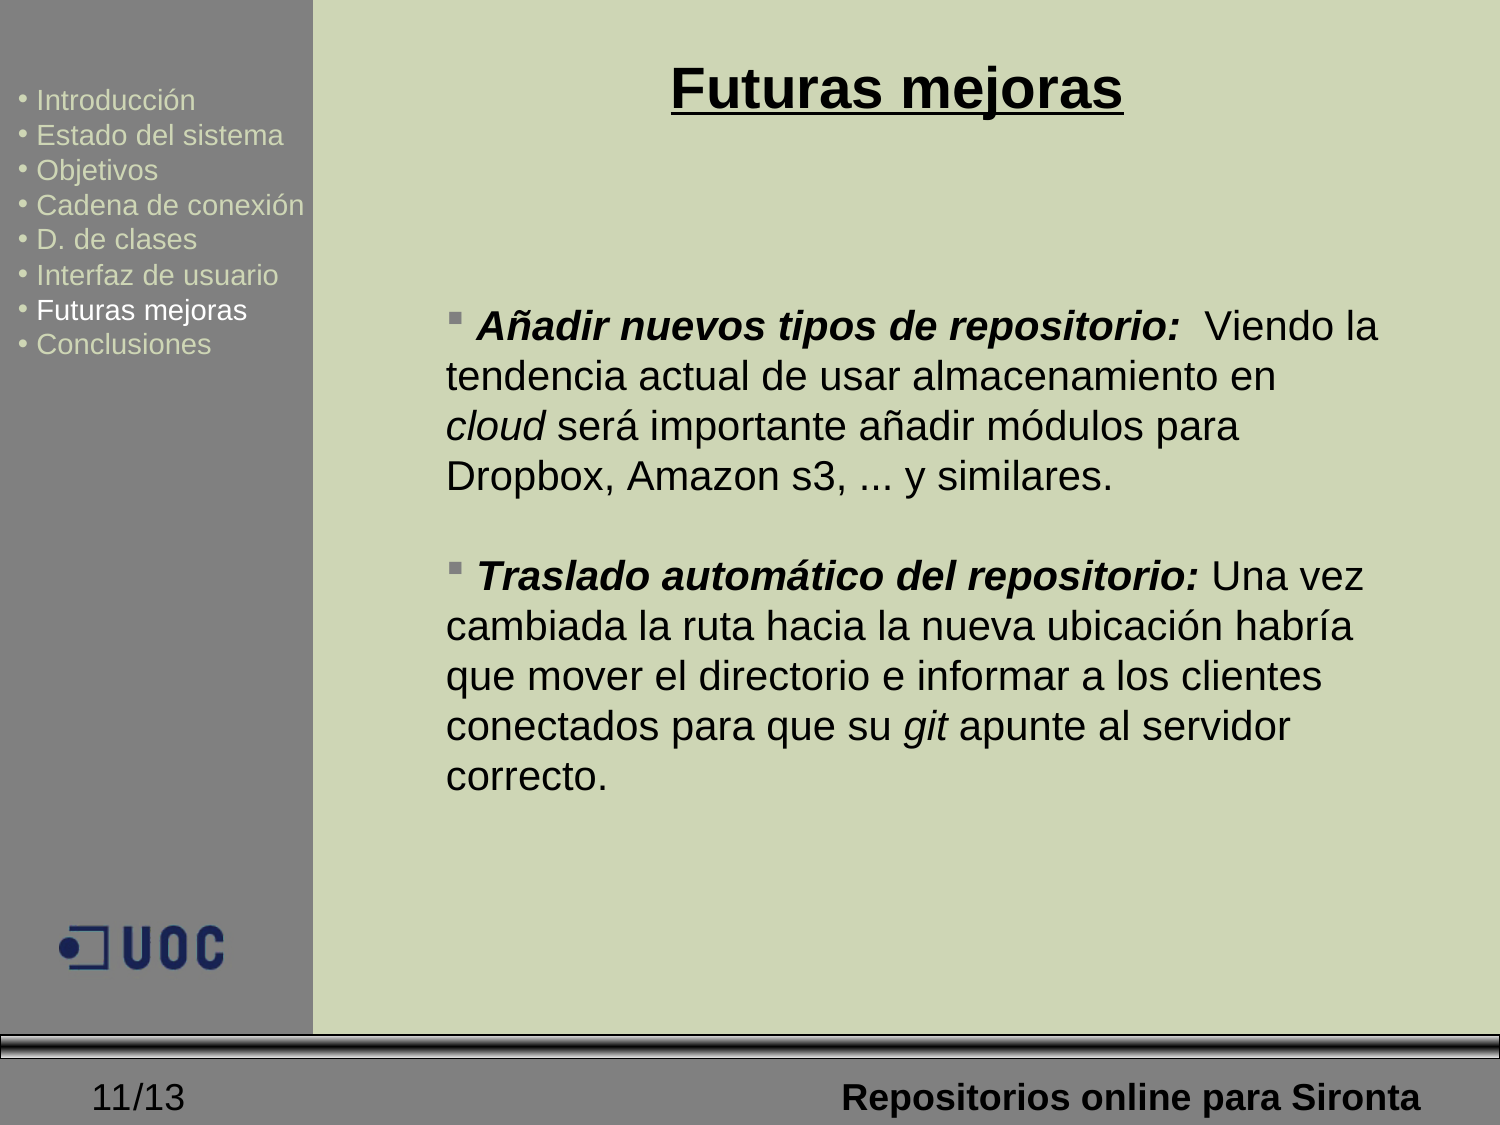

Futuras mejoras
 Introducción
 Estado del sistema
 Objetivos
 Cadena de conexión
 D. de clases
 Interfaz de usuario
 Futuras mejoras
 Conclusiones
 Añadir nuevos tipos de repositorio: Viendo la tendencia actual de usar almacenamiento en cloud será importante añadir módulos para Dropbox, Amazon s3, ... y similares.
 Traslado automático del repositorio: Una vez cambiada la ruta hacia la nueva ubicación habría que mover el directorio e informar a los clientes conectados para que su git apunte al servidor correcto.
Repositorios online para Sironta